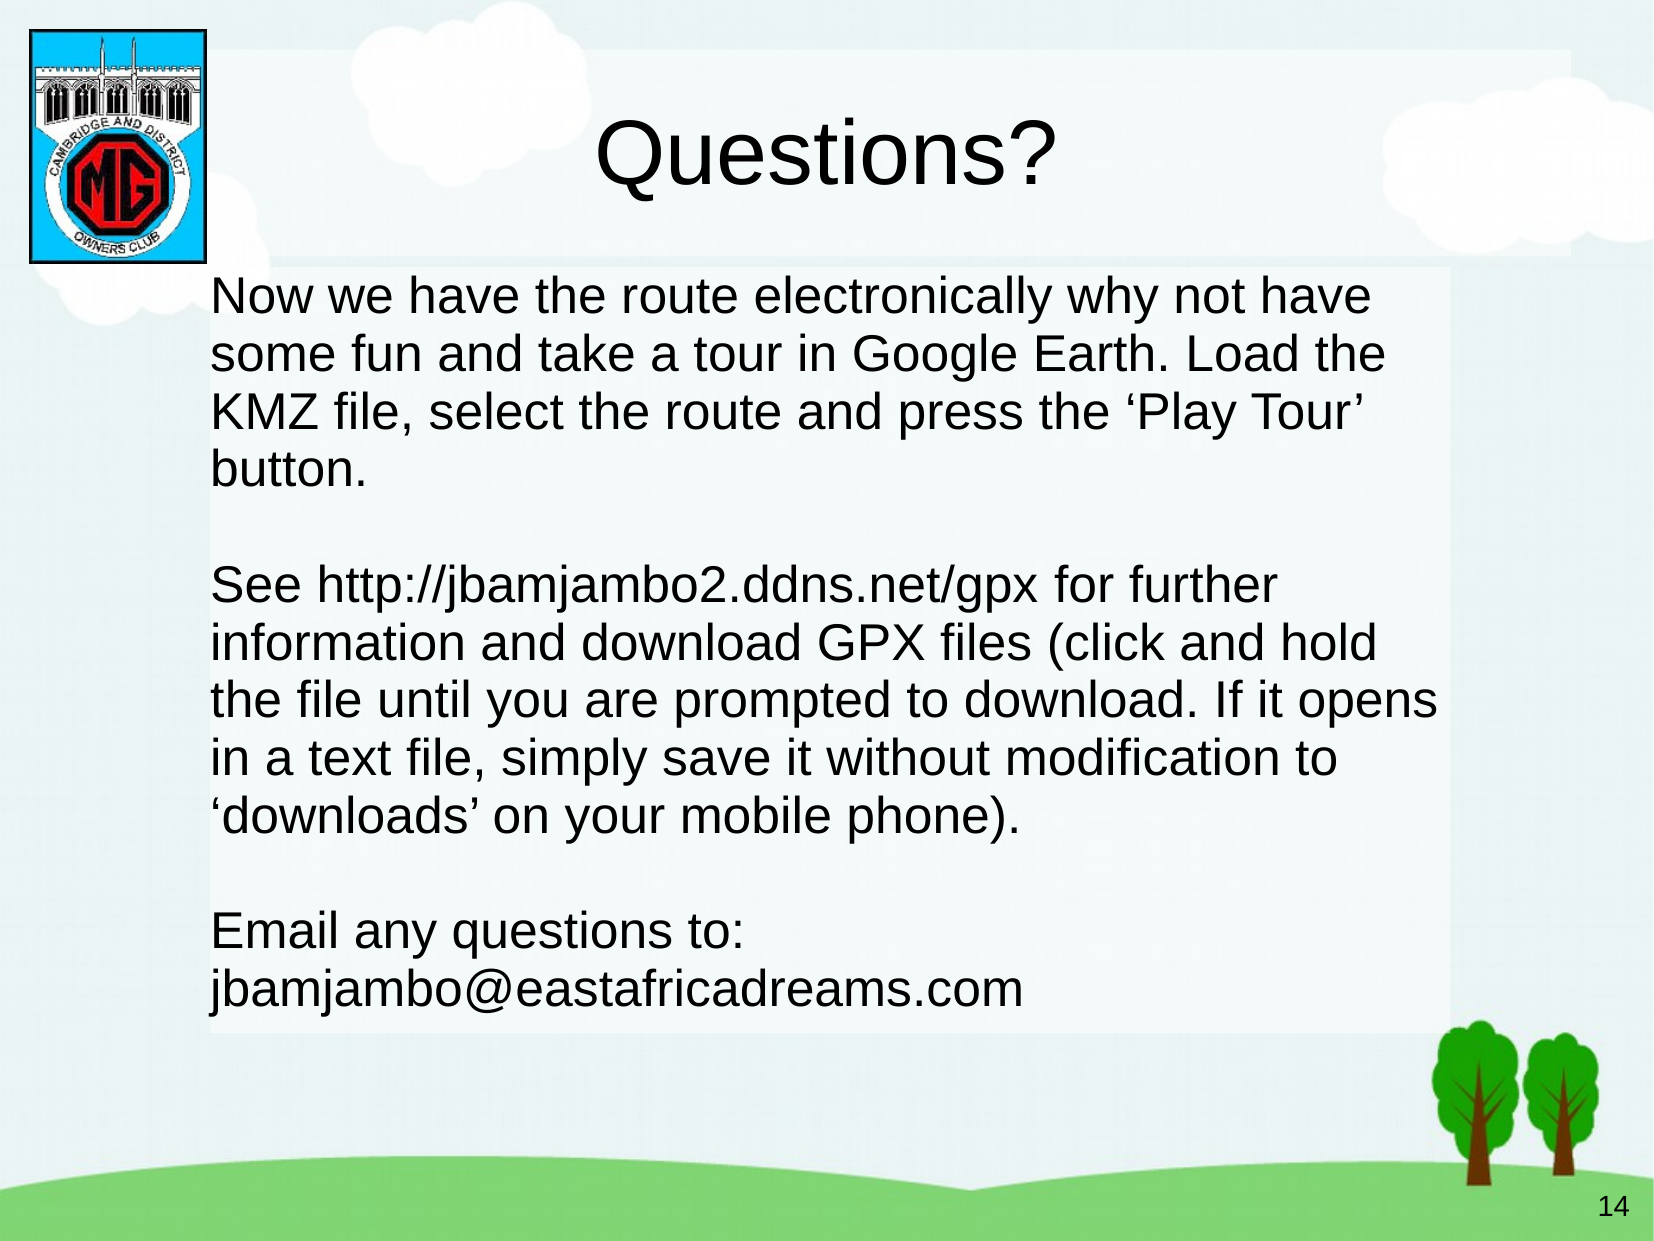

# Questions?
Now we have the route electronically why not have some fun and take a tour in Google Earth. Load the KMZ file, select the route and press the ‘Play Tour’ button.
See http://jbamjambo2.ddns.net/gpx for further information and download GPX files (click and hold the file until you are prompted to download. If it opens in a text file, simply save it without modification to ‘downloads’ on your mobile phone).
Email any questions to:
jbamjambo@eastafricadreams.com
14